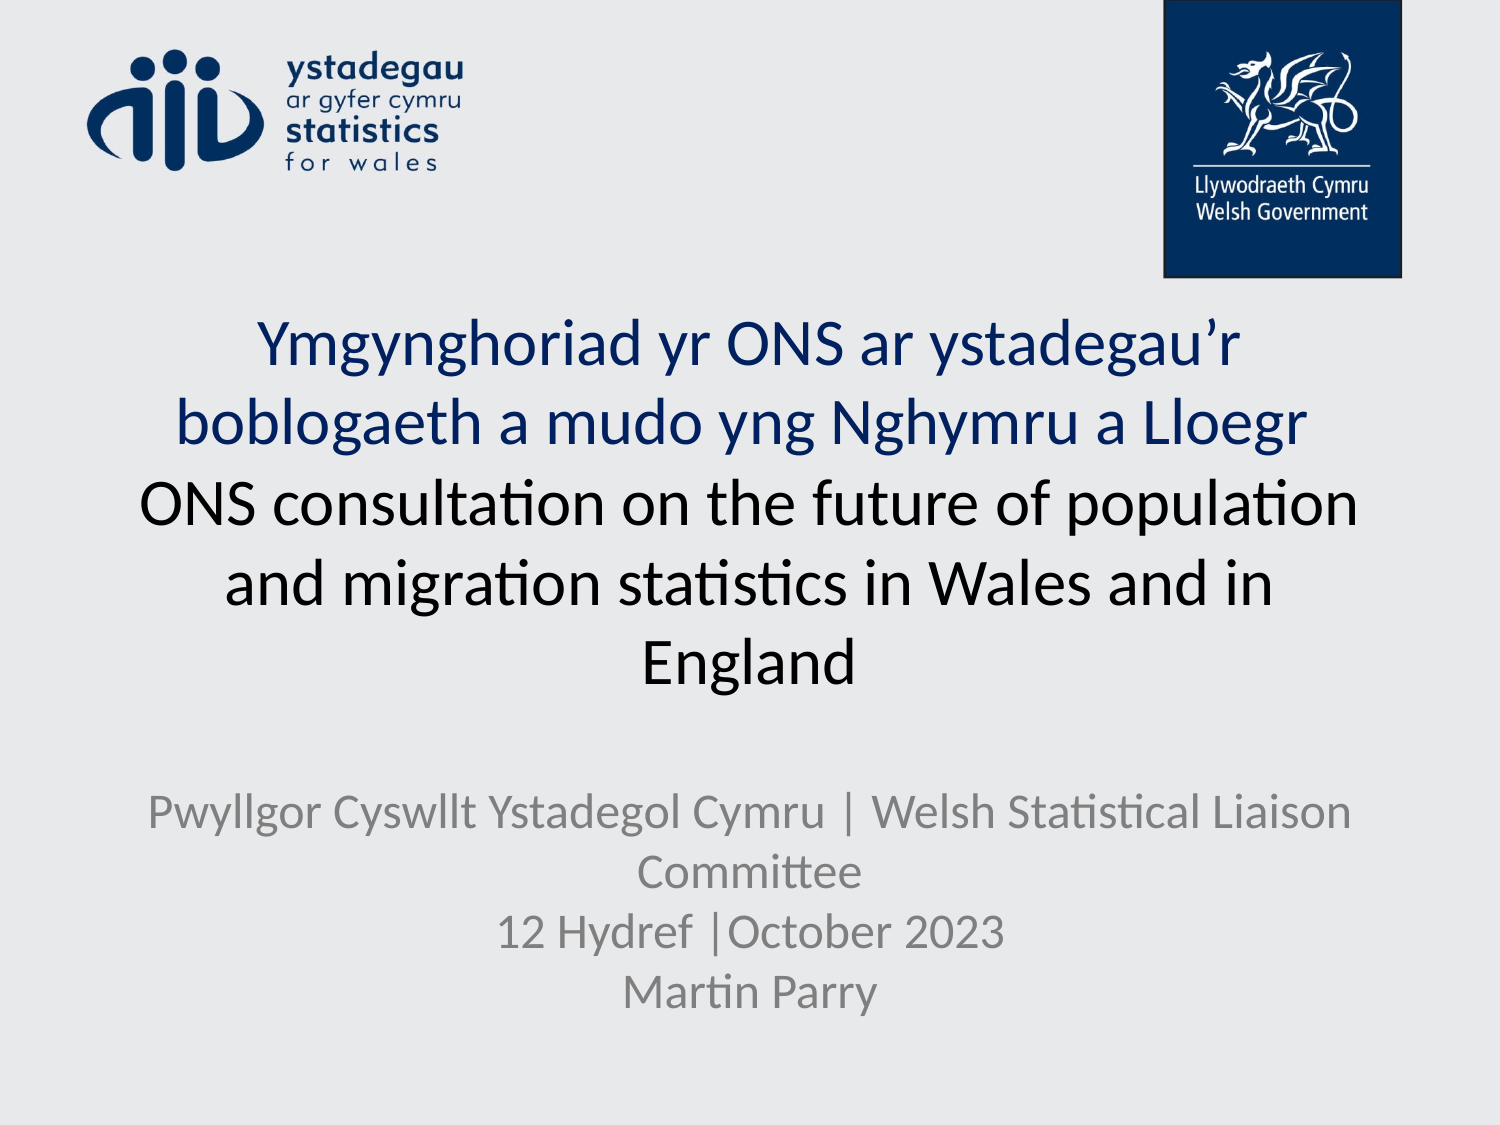

# Ymgynghoriad yr ONS ar ystadegau’r boblogaeth a mudo yng Nghymru a Lloegr ONS consultation on the future of population and migration statistics in Wales and in England Pwyllgor Cyswllt Ystadegol Cymru | Welsh Statistical Liaison Committee 12 Hydref |October 2023 Martin Parry